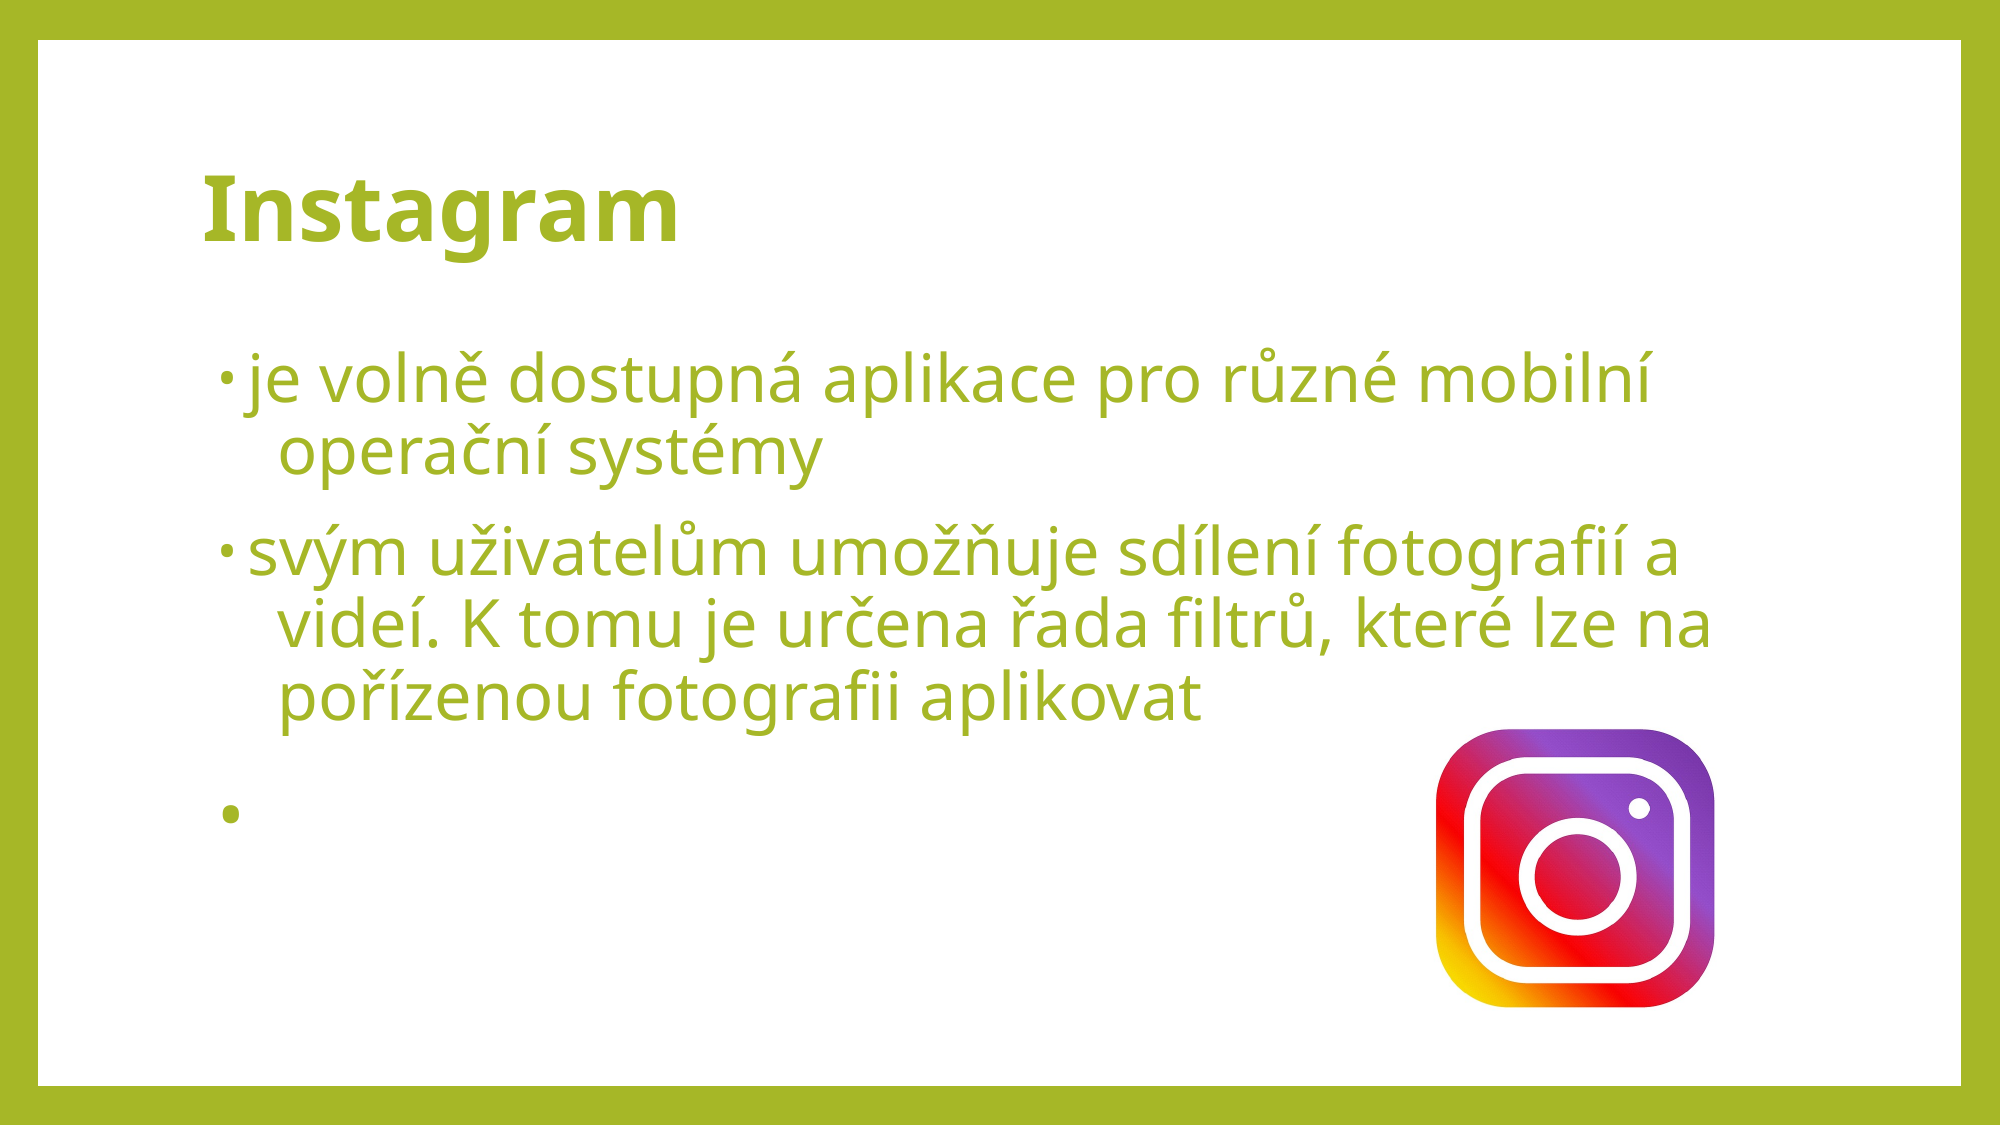

# Instagram
je volně dostupná aplikace pro různé mobilní operační systémy
svým uživatelům umožňuje sdílení fotografií a videí. K tomu je určena řada filtrů, které lze na pořízenou fotografii aplikovat